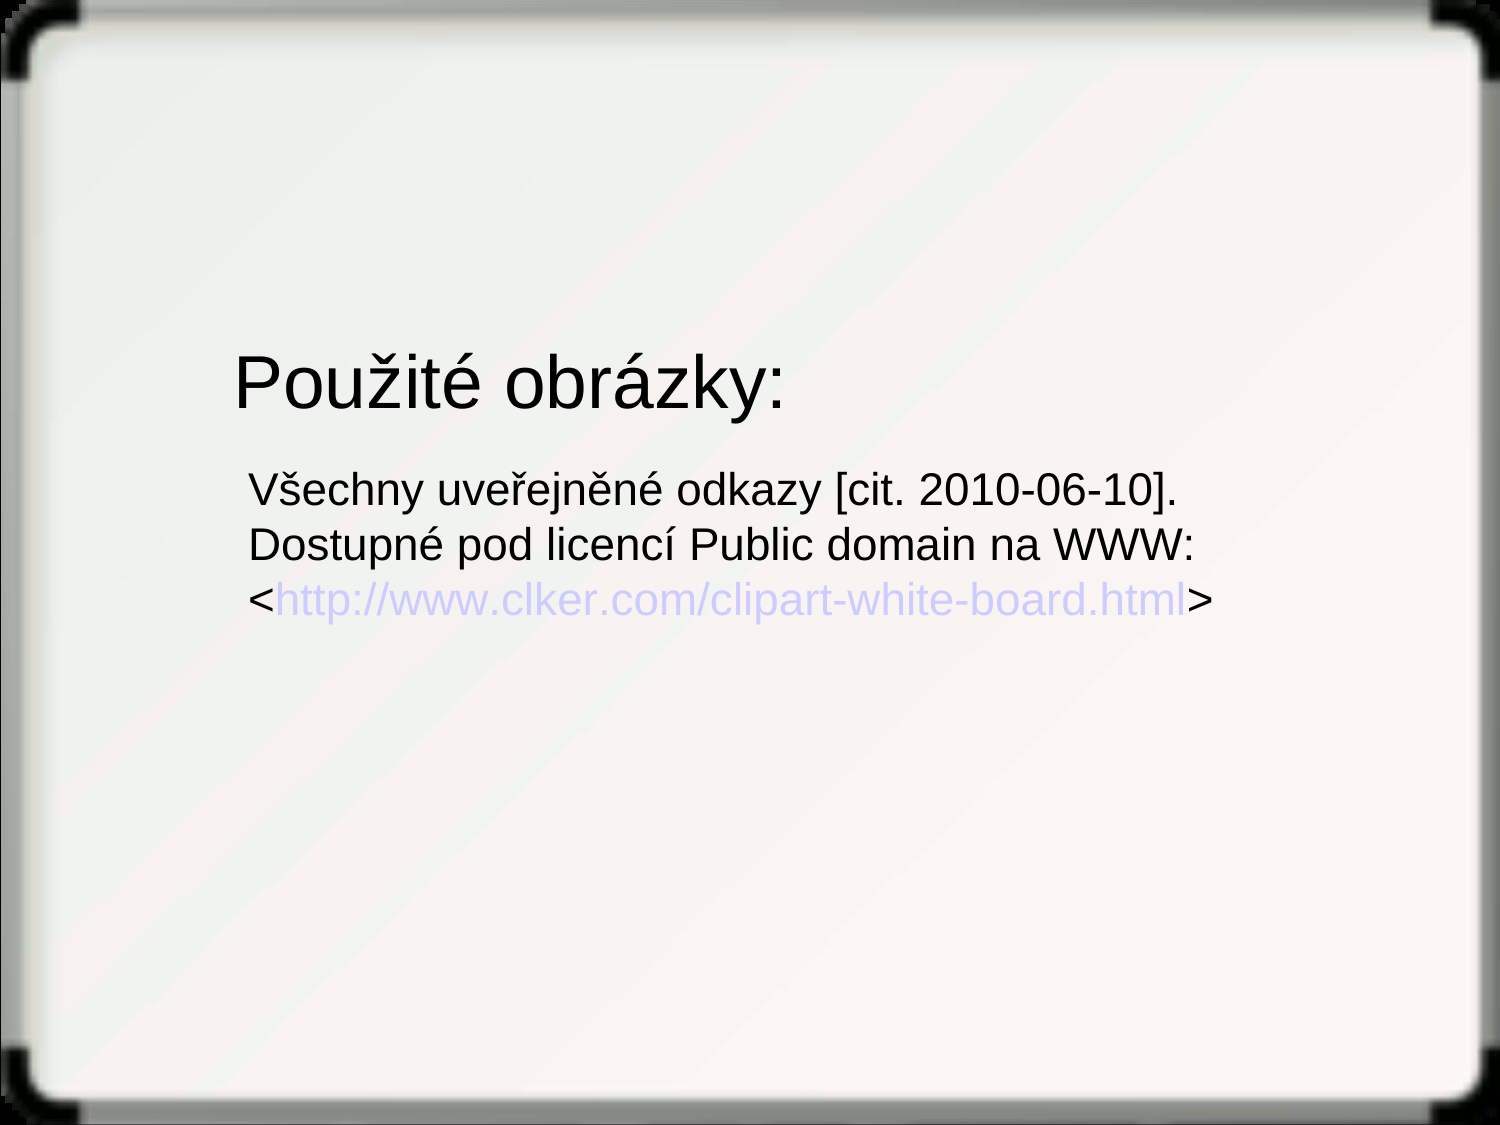

Použité obrázky:
Všechny uveřejněné odkazy [cit. 2010-06-10].
Dostupné pod licencí Public domain na WWW:
<http://www.clker.com/clipart-white-board.html>